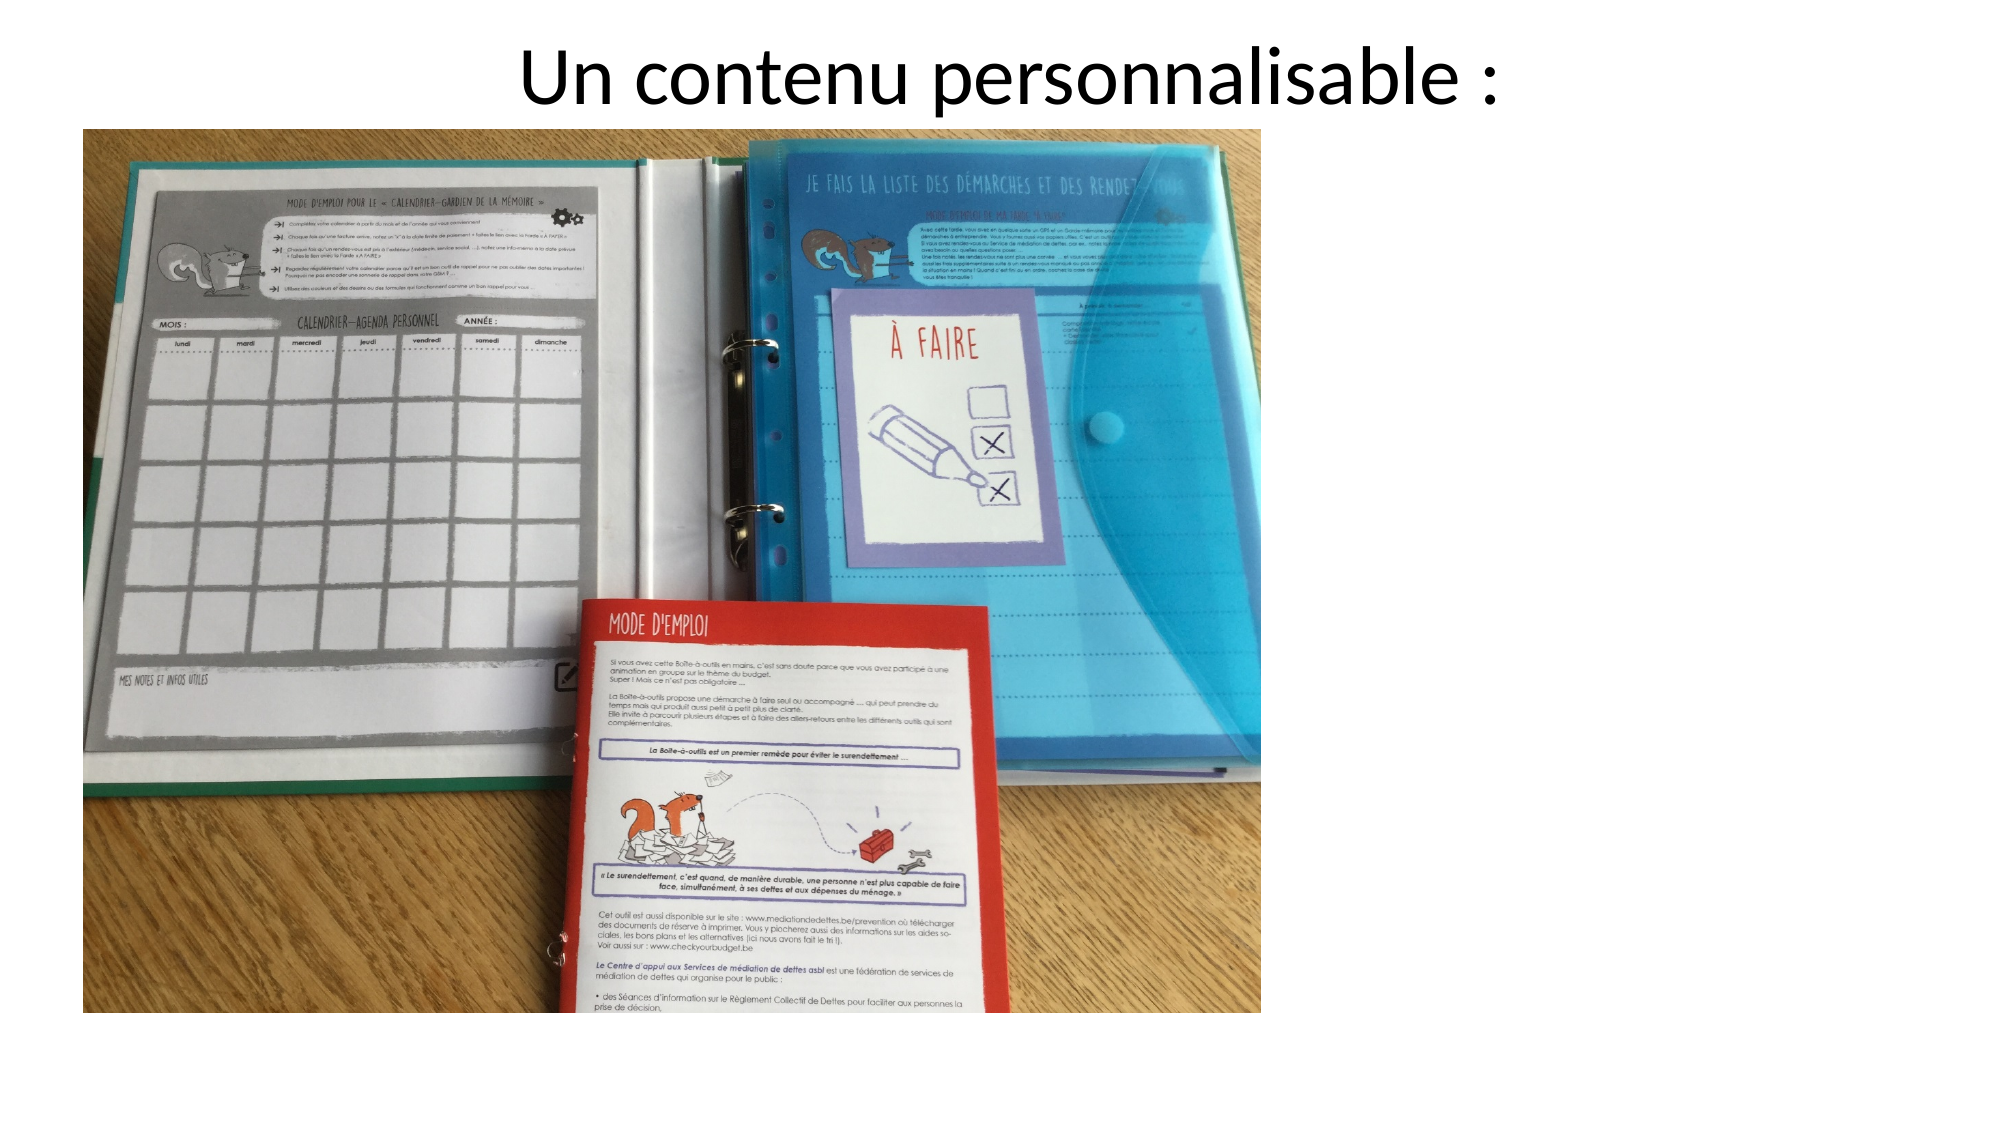

Un contenu personnalisable :
Des supports vierges à compléter :
Un calendrier
Une liste des démarches
Une liste des factures à payer
3 gardiens « eco-conso »
2 grilles d’analyse
1 planning annuel
13 fiches du budget
Un mode d’emploi
2 pochettes transportables
Des infos pratiques
Des conseils pour prévoir et anticiper